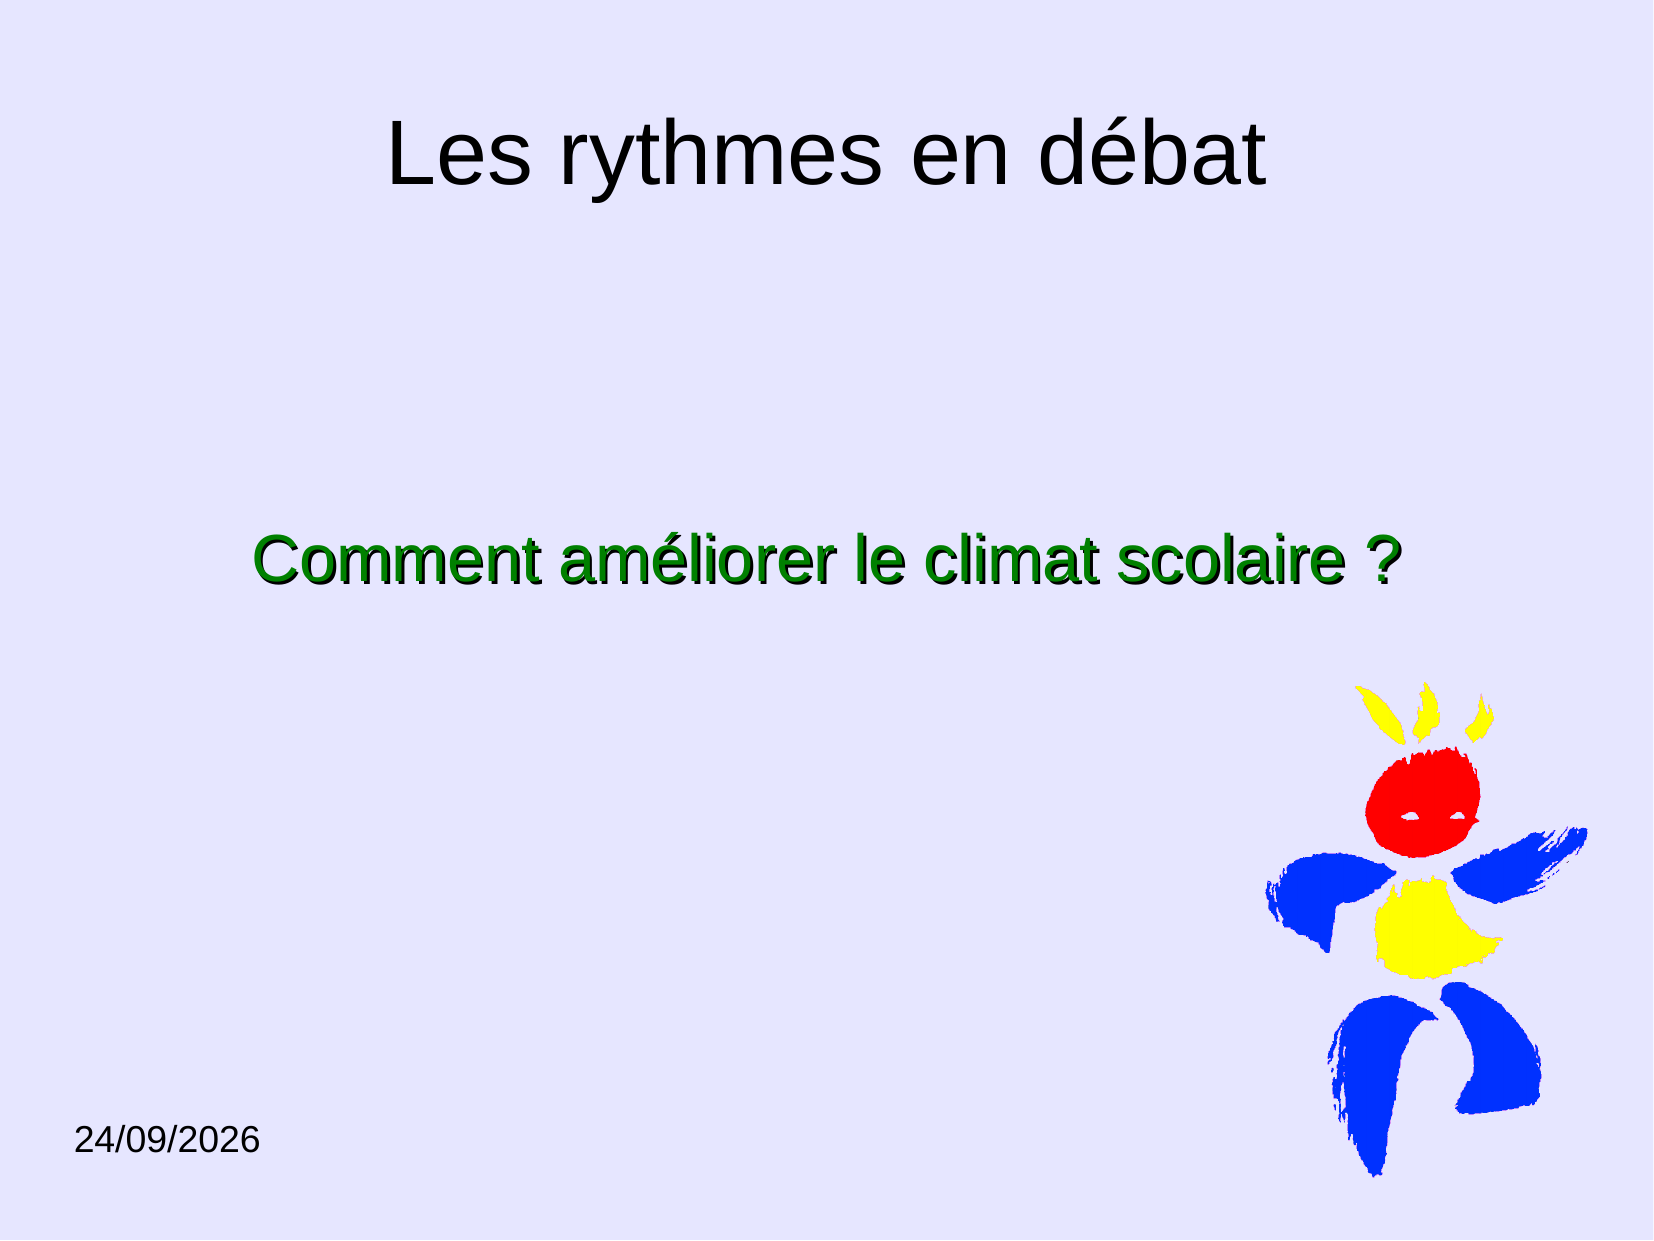

# Les rythmes en débat
Comment améliorer le climat scolaire ?